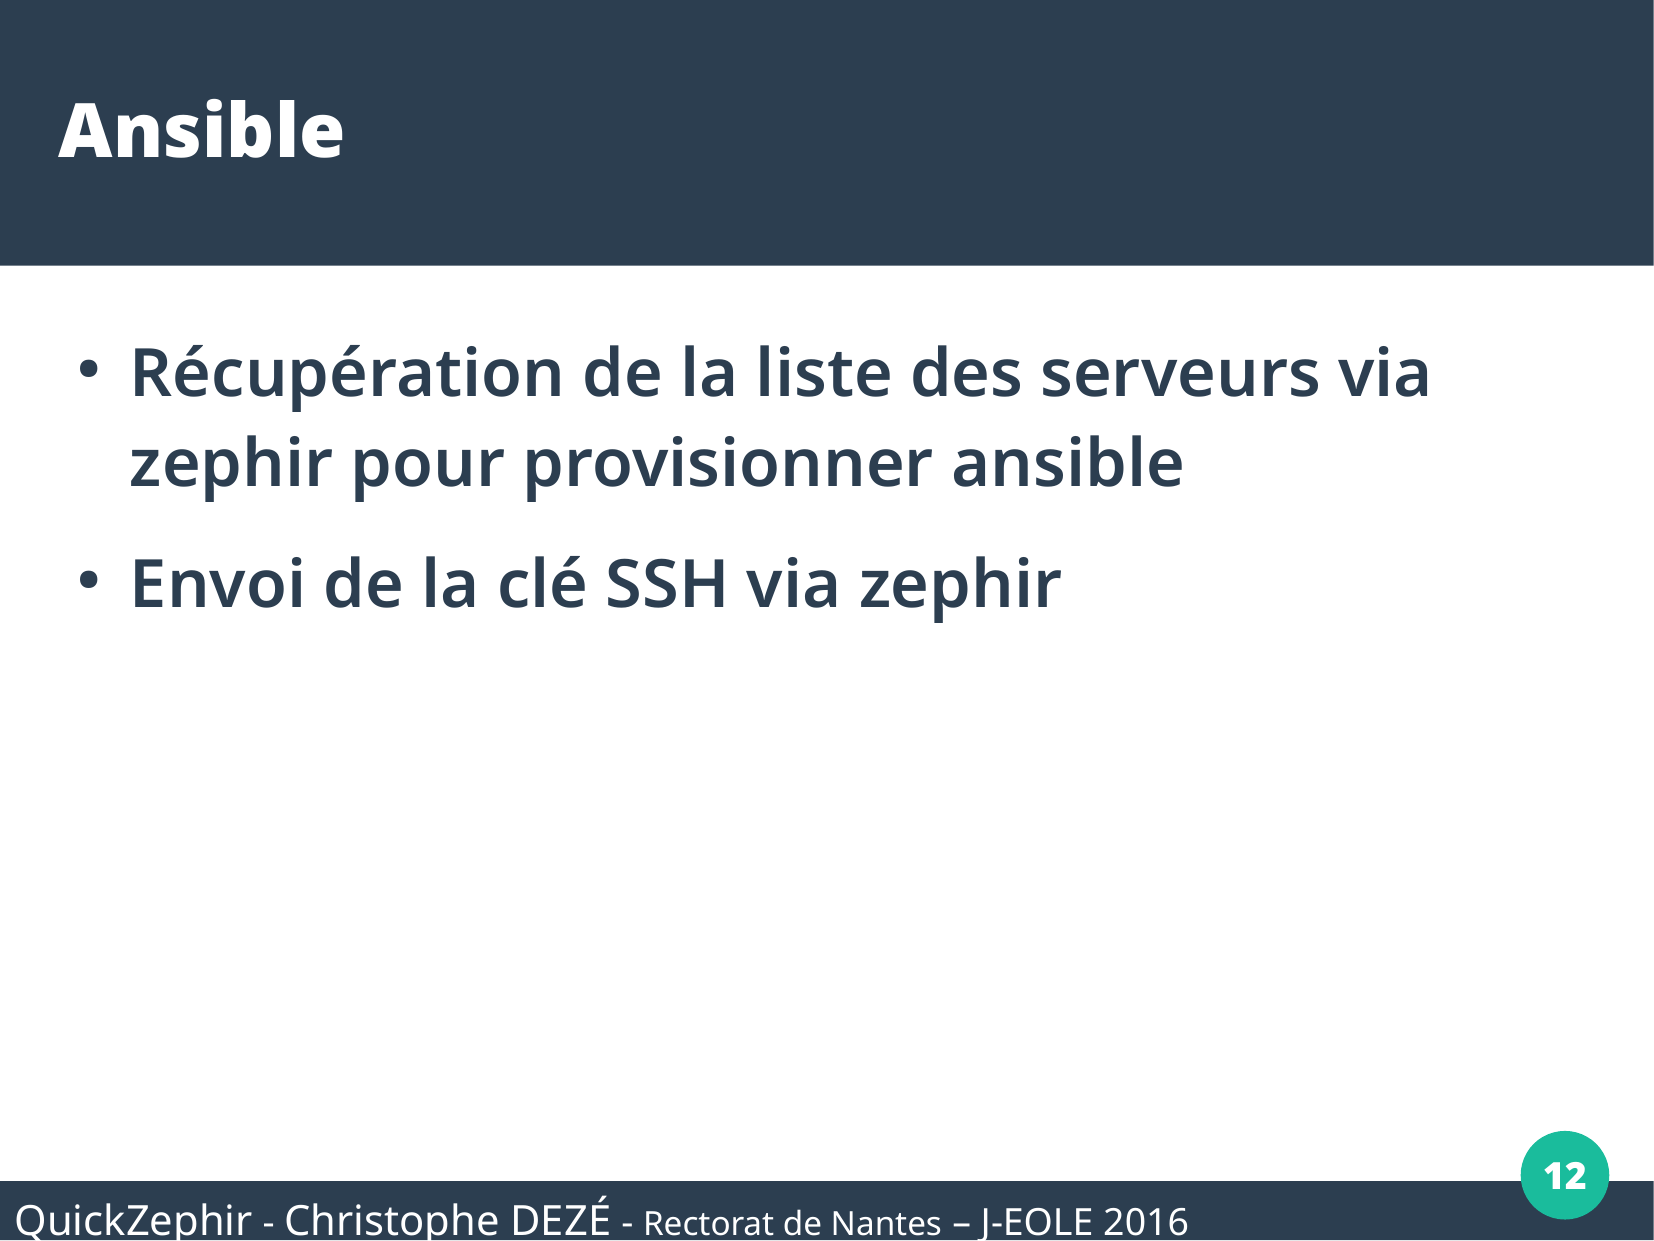

# Ansible
Récupération de la liste des serveurs via zephir pour provisionner ansible
Envoi de la clé SSH via zephir
12